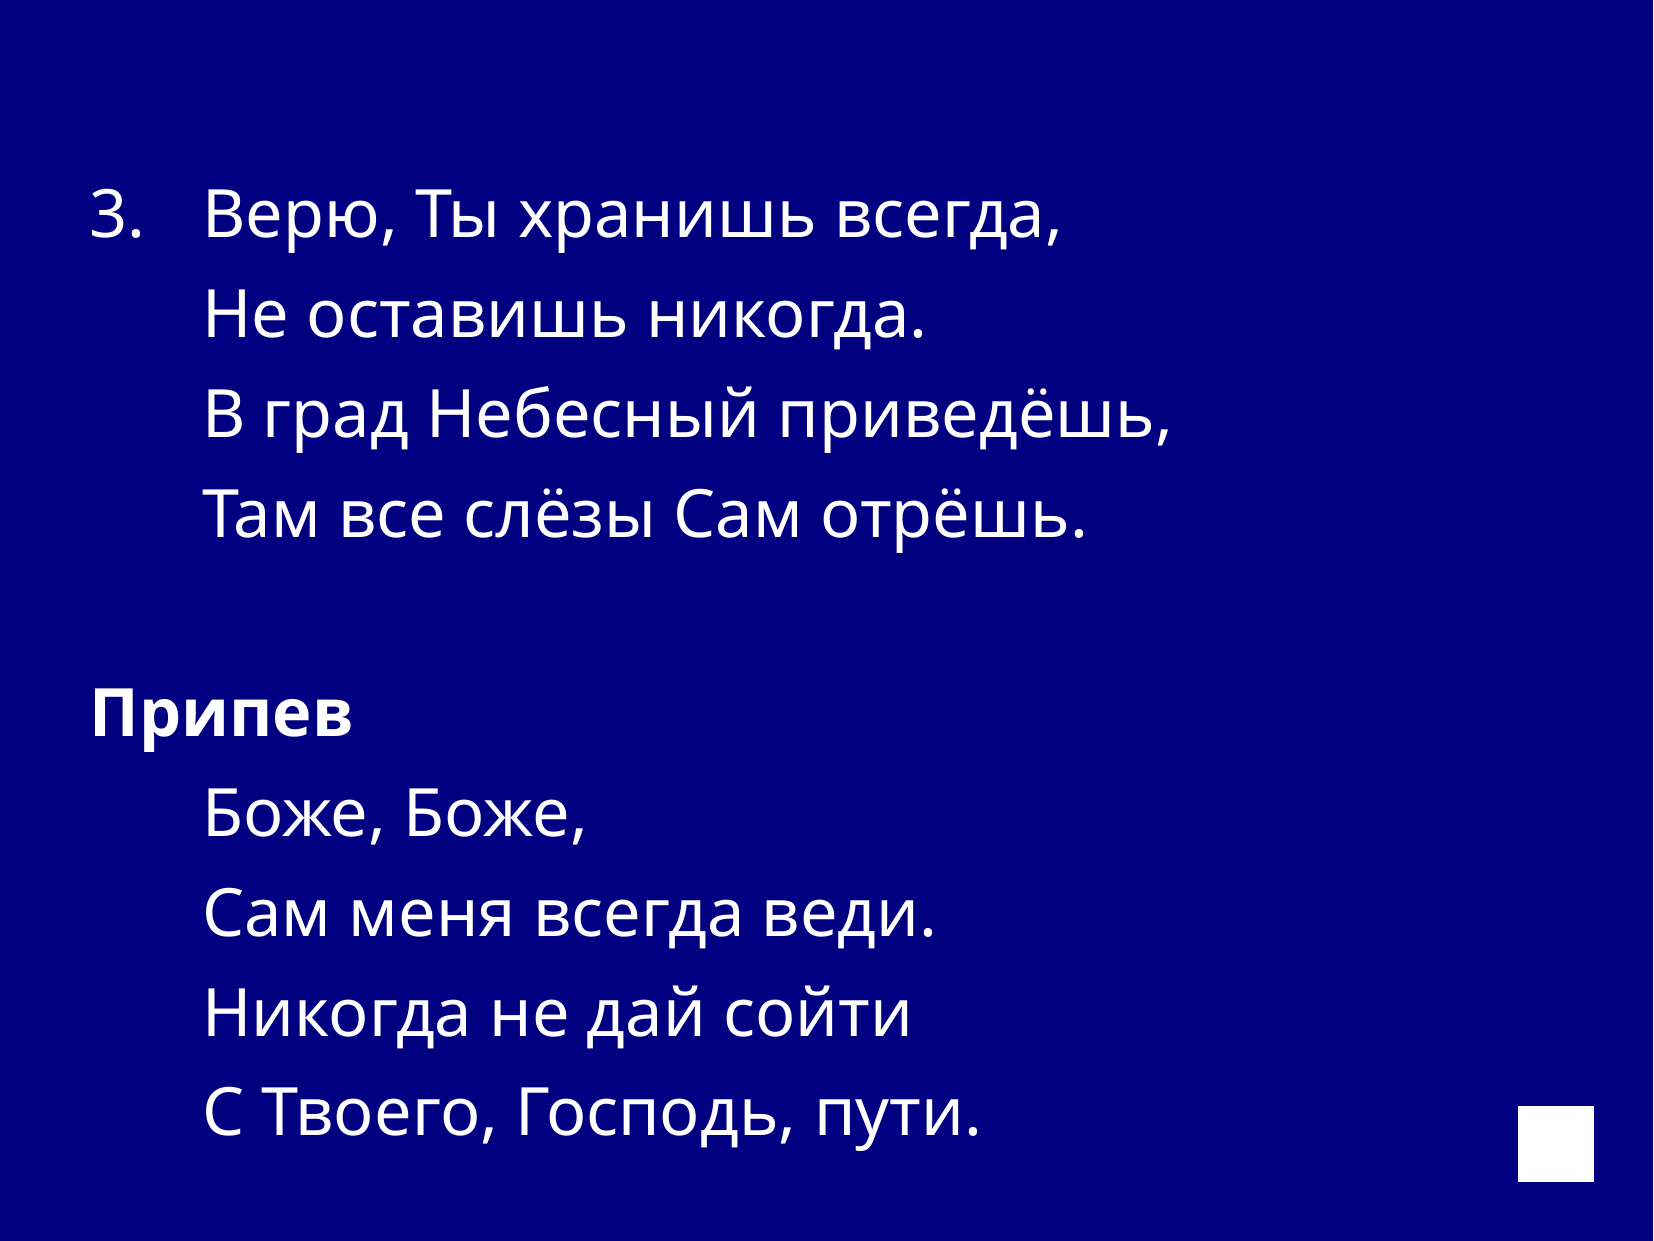

3.	Верю, Ты хранишь всегда,
	Не оставишь никогда.
	В град Небесный приведёшь,
	Там все слёзы Сам отрёшь.
Припев
	Боже, Боже,
	Сам меня всегда веди.
	Никогда не дай сойти
	С Твоего, Господь, пути.